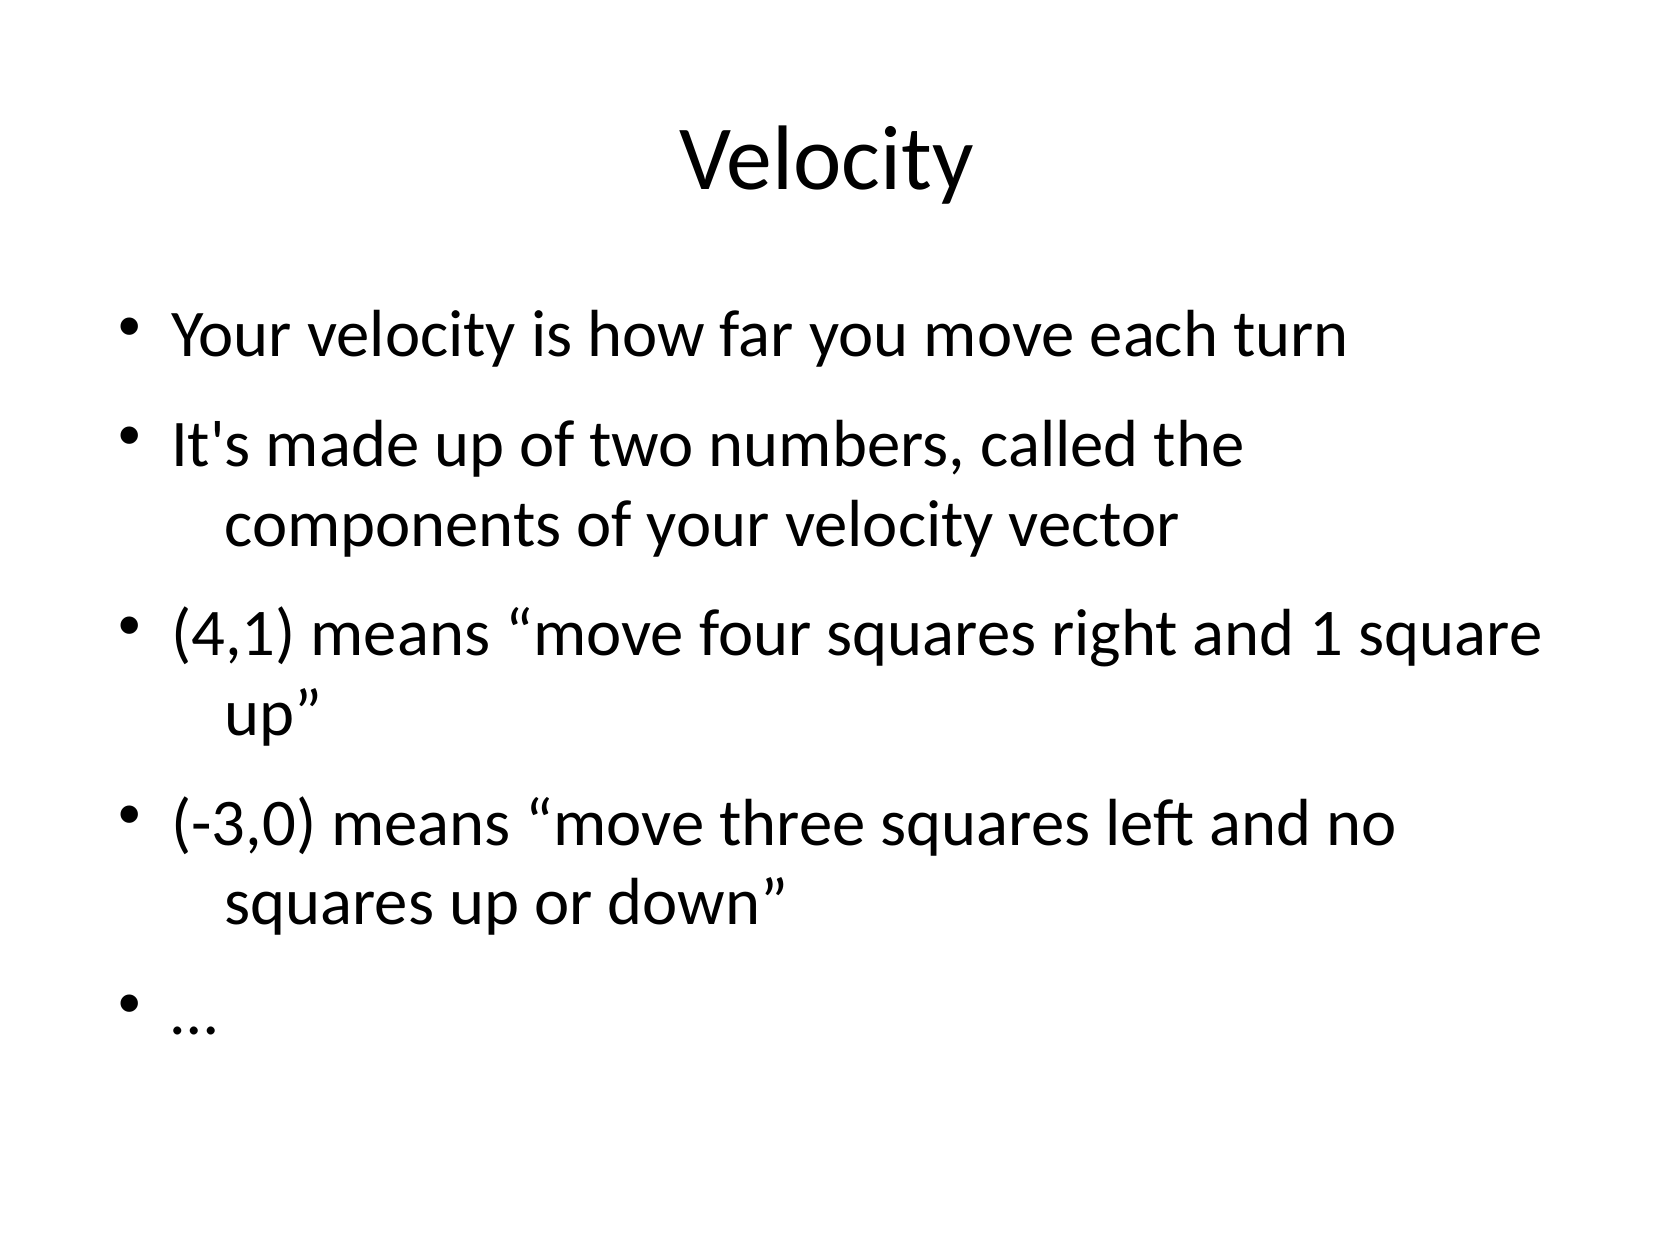

Velocity
Your velocity is how far you move each turn
It's made up of two numbers, called the components of your velocity vector
(4,1) means “move four squares right and 1 square up”
(-3,0) means “move three squares left and no squares up or down”
…